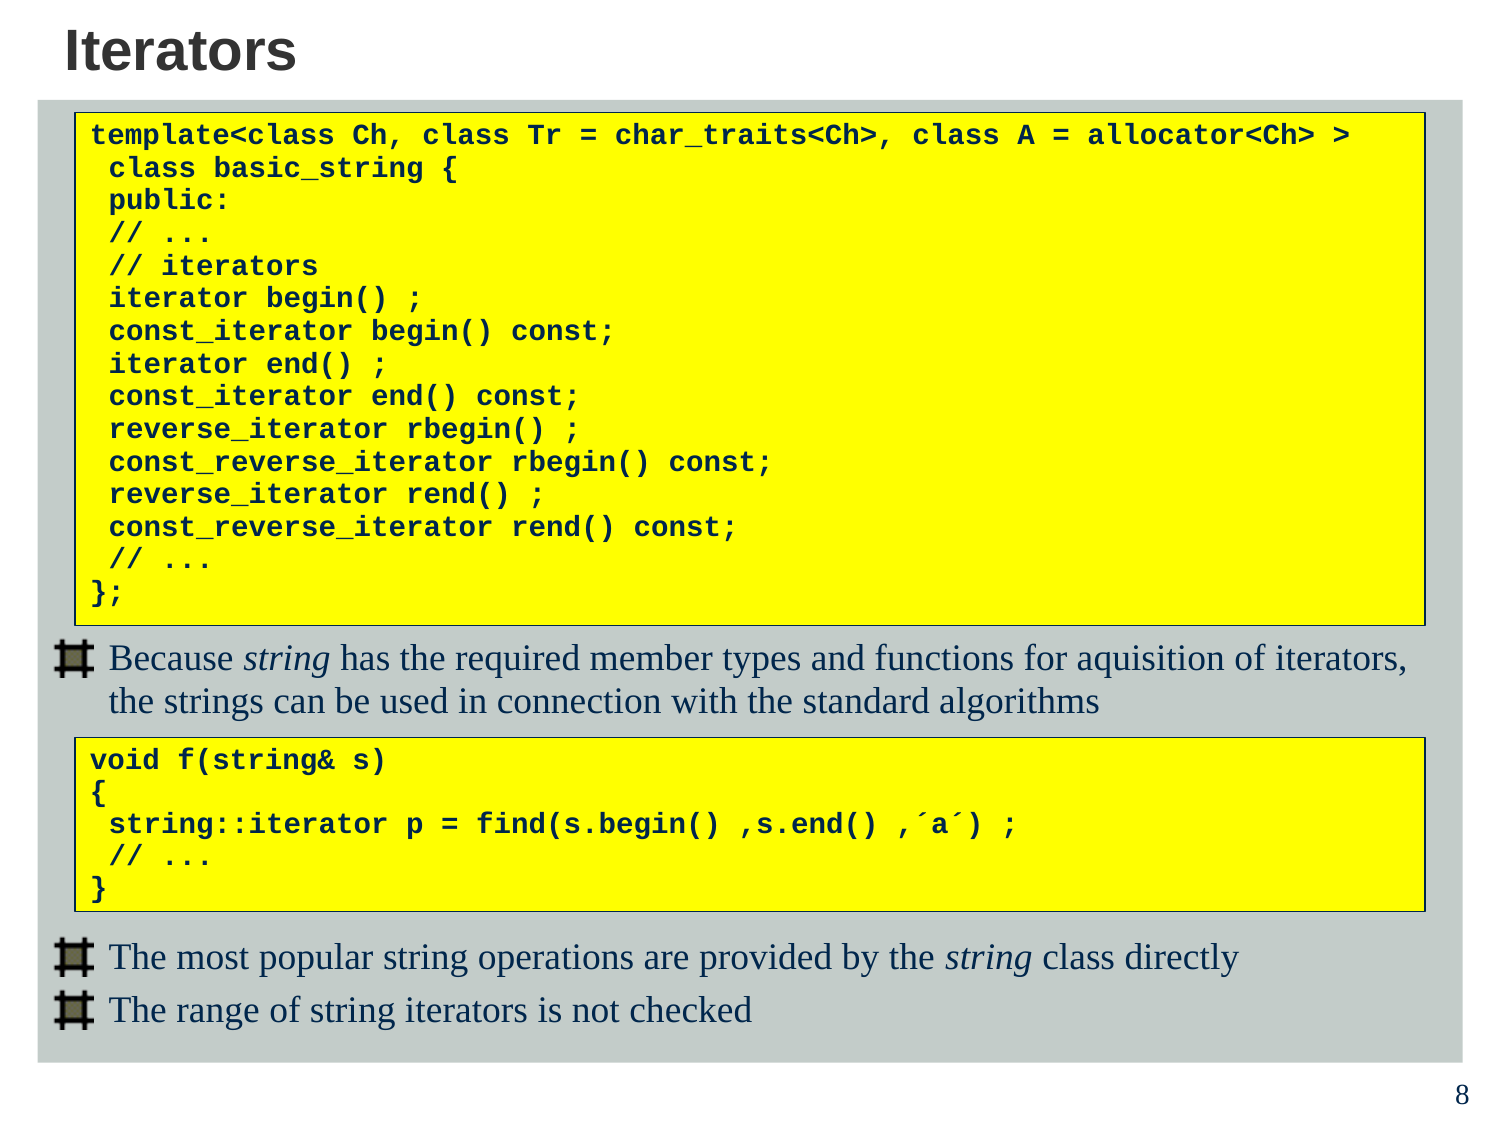

# Iterators
Because string has the required member types and functions for aquisition of iterators, the strings can be used in connection with the standard algorithms
The most popular string operations are provided by the string class directly
The range of string iterators is not checked
template<class Ch, class Tr = char_traits<Ch>, class A = allocator<Ch> >
	class basic_string {
	public:
	// ...
	// iterators
	iterator begin() ;
	const_iterator begin() const;
	iterator end() ;
	const_iterator end() const;
	reverse_iterator rbegin() ;
	const_reverse_iterator rbegin() const;
	reverse_iterator rend() ;
	const_reverse_iterator rend() const;
	// ...
};
void f(string& s)
{
	string::iterator p = find(s.begin() ,s.end() ,´a´) ;
	// ...
}